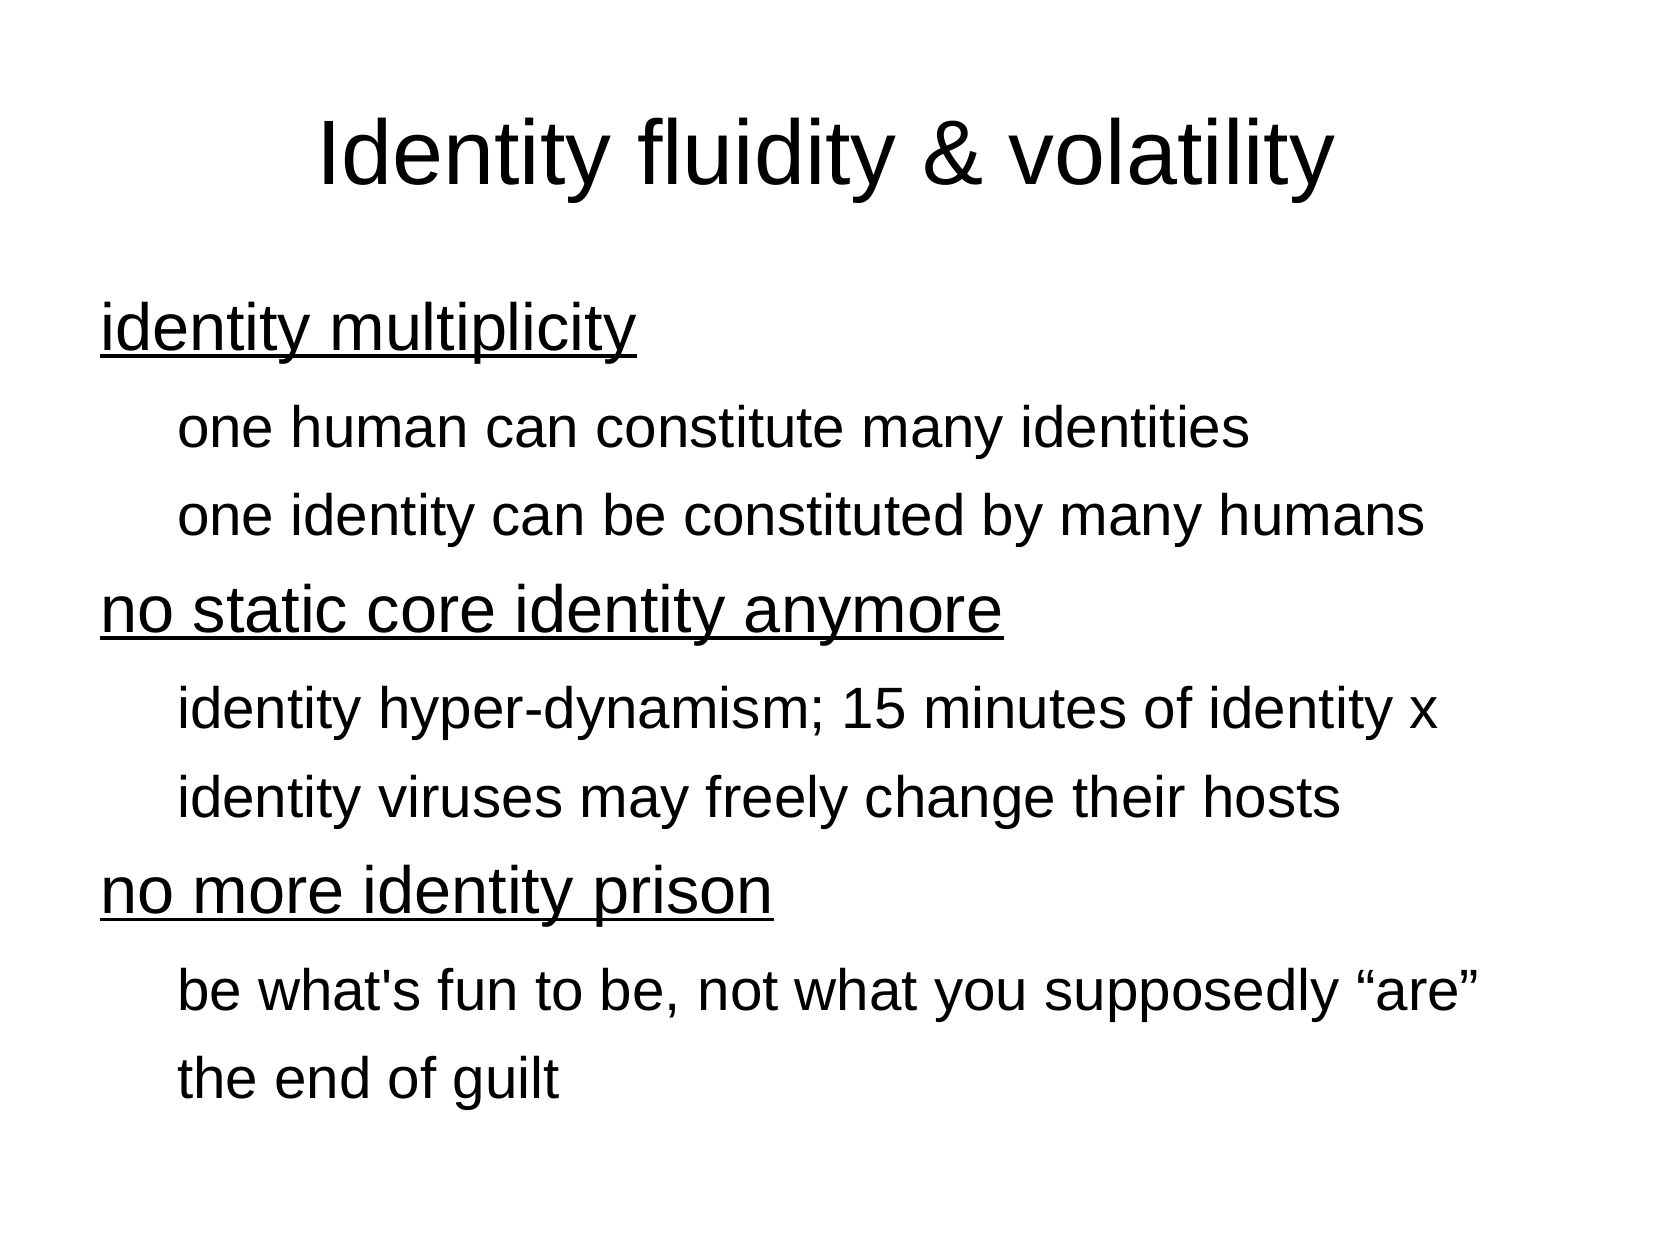

# Identity fluidity & volatility
identity multiplicity
one human can constitute many identities
one identity can be constituted by many humans
no static core identity anymore
identity hyper-dynamism; 15 minutes of identity x
identity viruses may freely change their hosts
no more identity prison
be what's fun to be, not what you supposedly “are”
the end of guilt